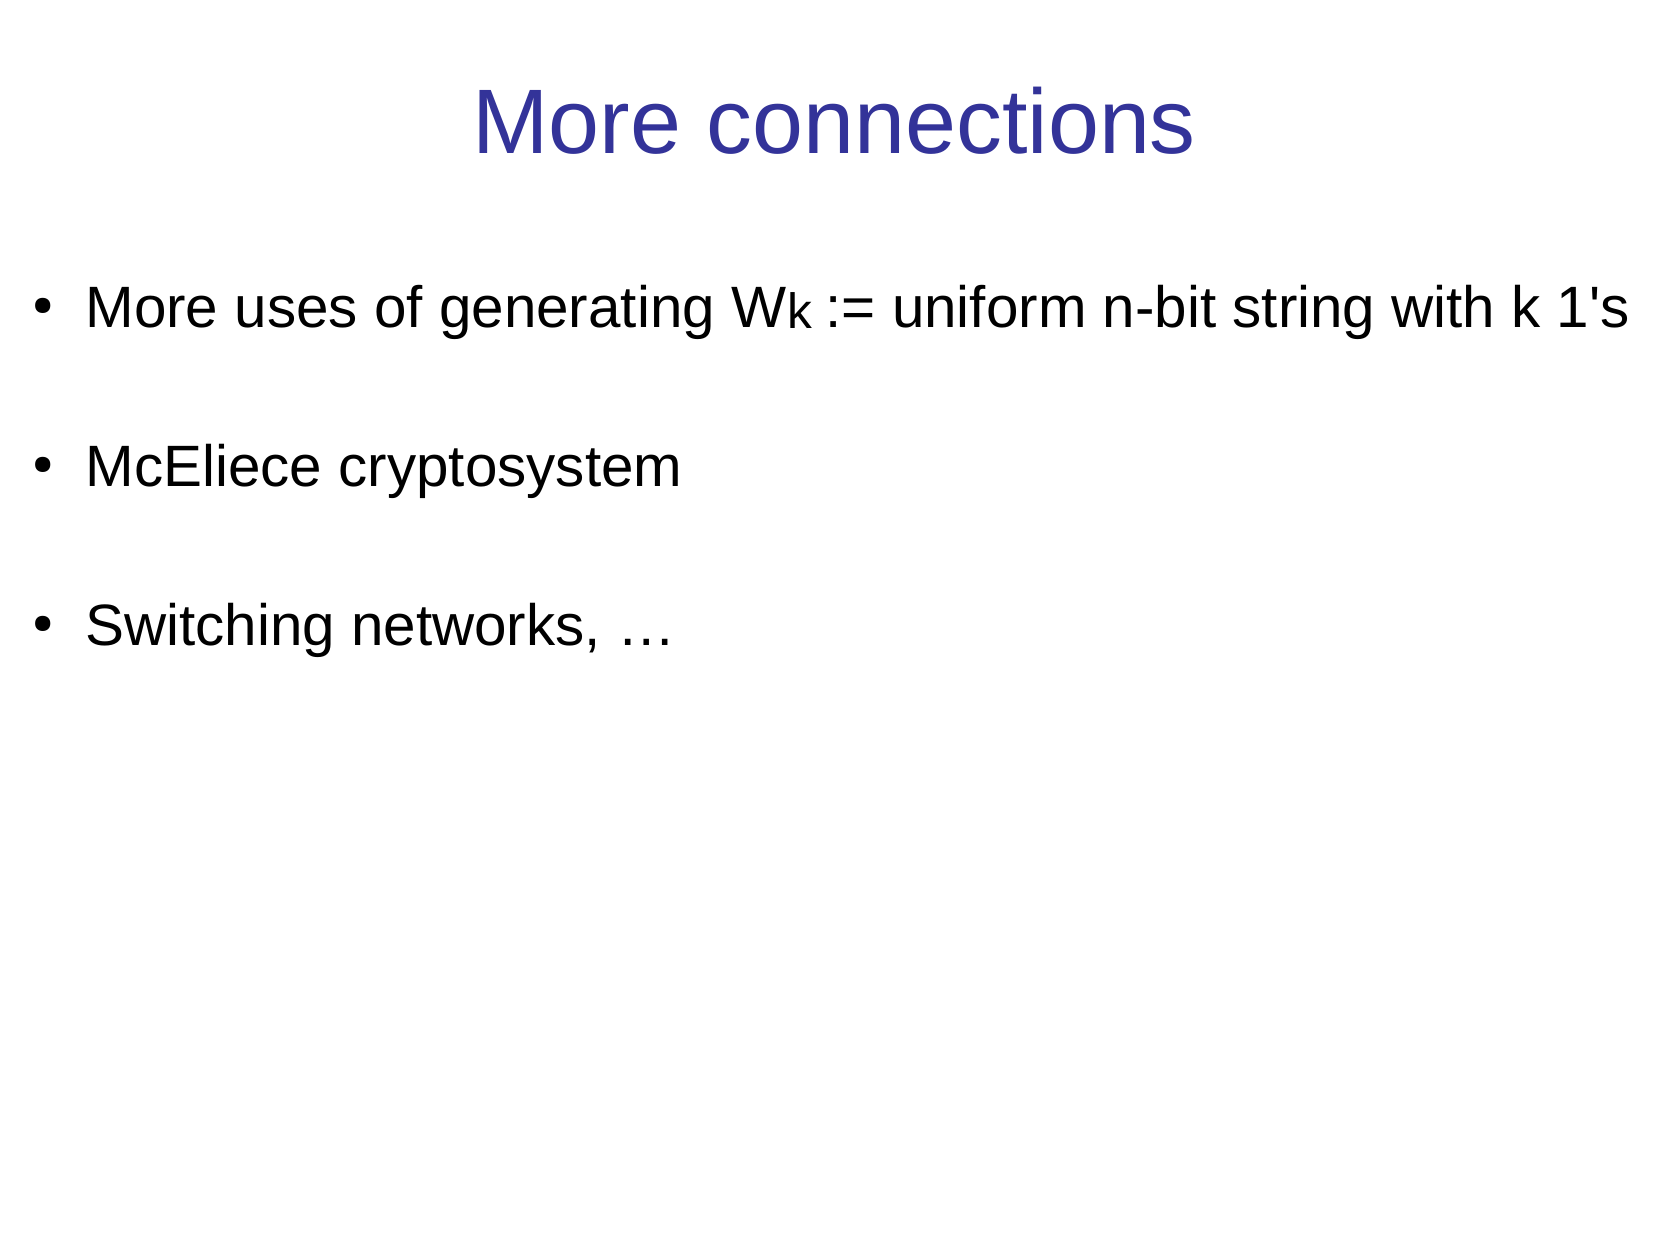

More connections
# More uses of generating Wk := uniform n-bit string with k 1's
McEliece cryptosystem
Switching networks, …